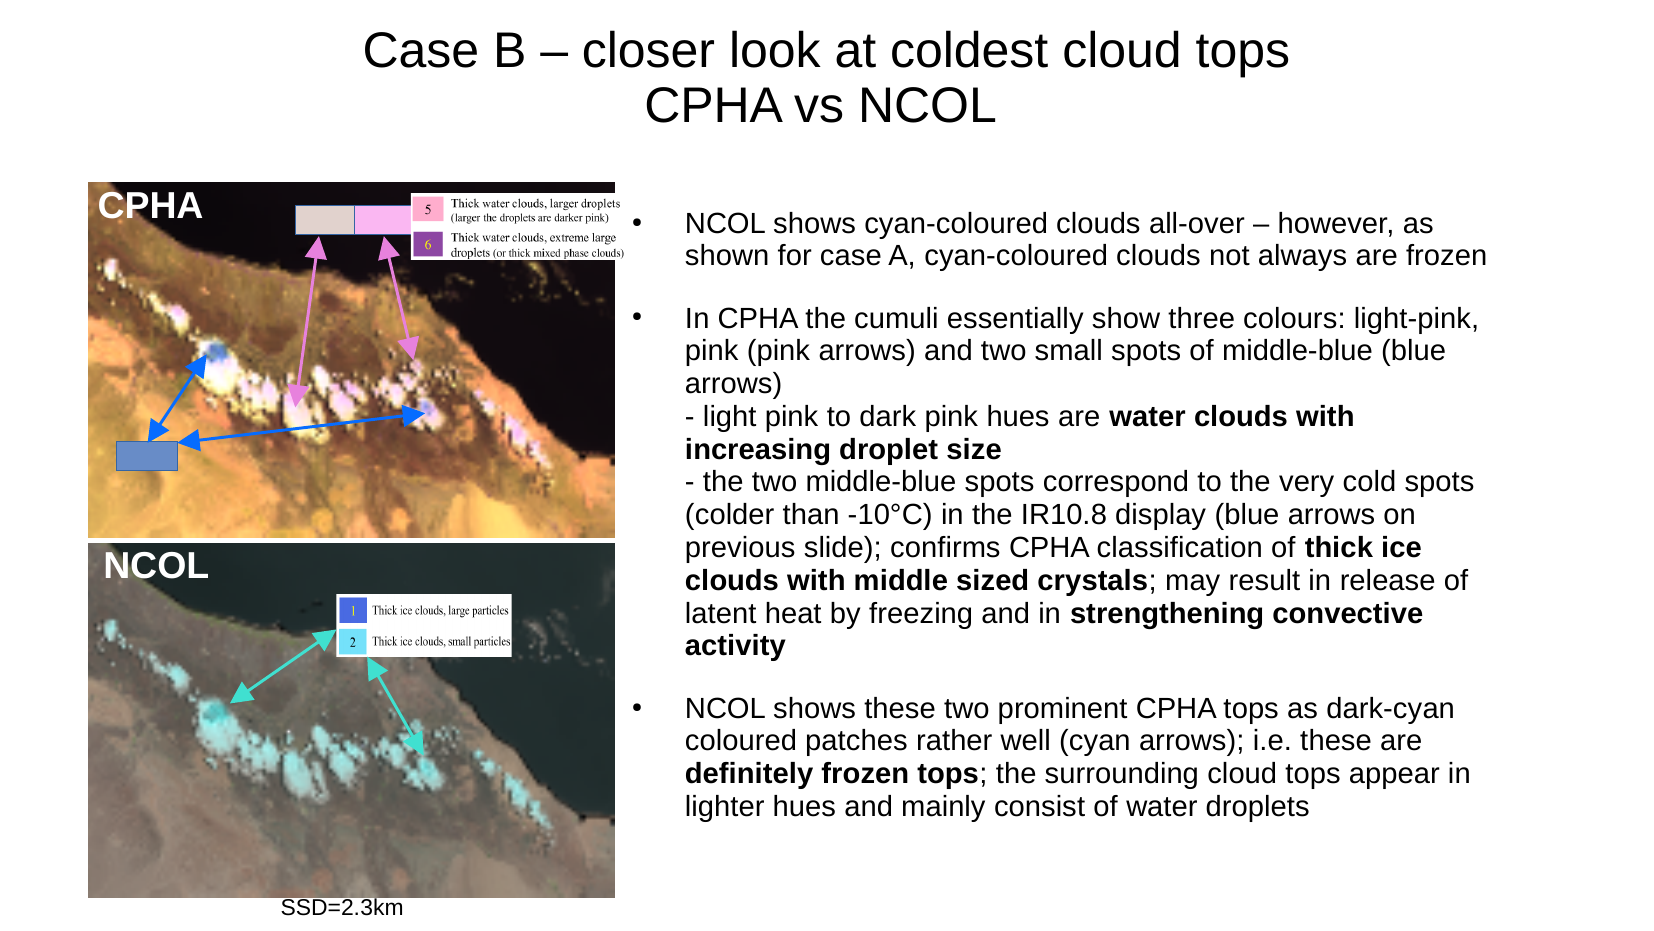

# Case B – closer look at coldest cloud tops CPHA vs NCOL
CPHA
NCOL shows cyan-coloured clouds all-over – however, as shown for case A, cyan-coloured clouds not always are frozen
In CPHA the cumuli essentially show three colours: light-pink, pink (pink arrows) and two small spots of middle-blue (blue arrows)
- light pink to dark pink hues are water clouds with increasing droplet size
- the two middle-blue spots correspond to the very cold spots (colder than -10°C) in the IR10.8 display (blue arrows on previous slide); confirms CPHA classification of thick ice clouds with middle sized crystals; may result in release of latent heat by freezing and in strengthening convective activity
NCOL shows these two prominent CPHA tops as dark-cyan coloured patches rather well (cyan arrows); i.e. these are definitely frozen tops; the surrounding cloud tops appear in lighter hues and mainly consist of water droplets
NCOL
SSD=2.3km